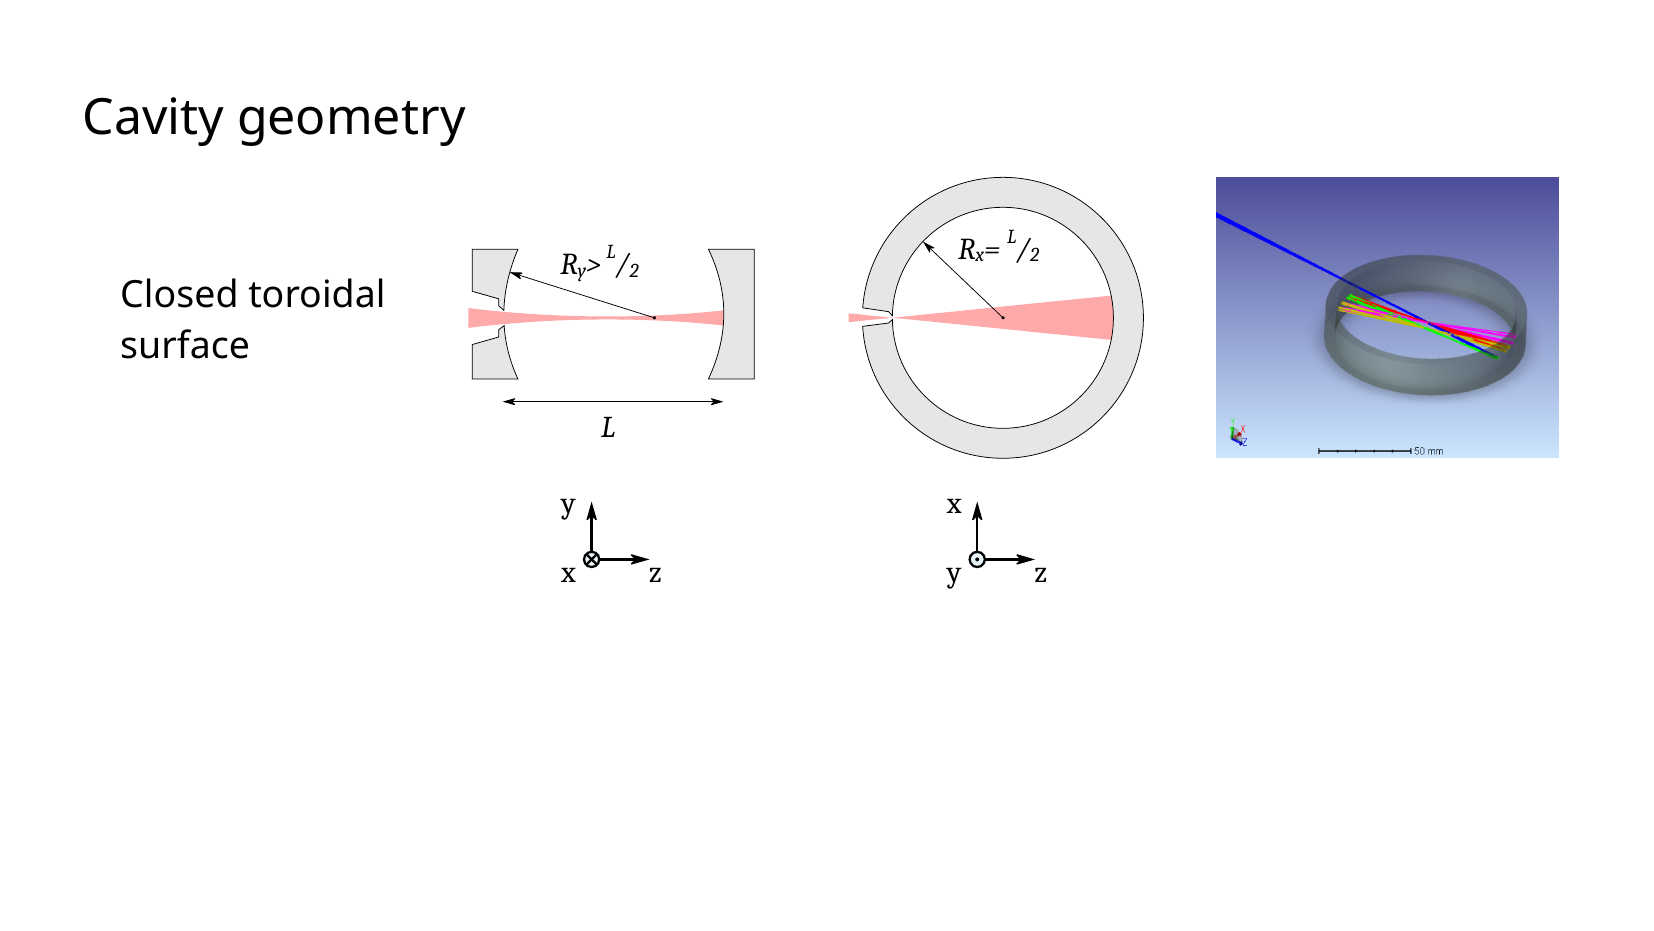

# Cavity geometry
Closed toroidal
surface
Two separate
toric mirrors